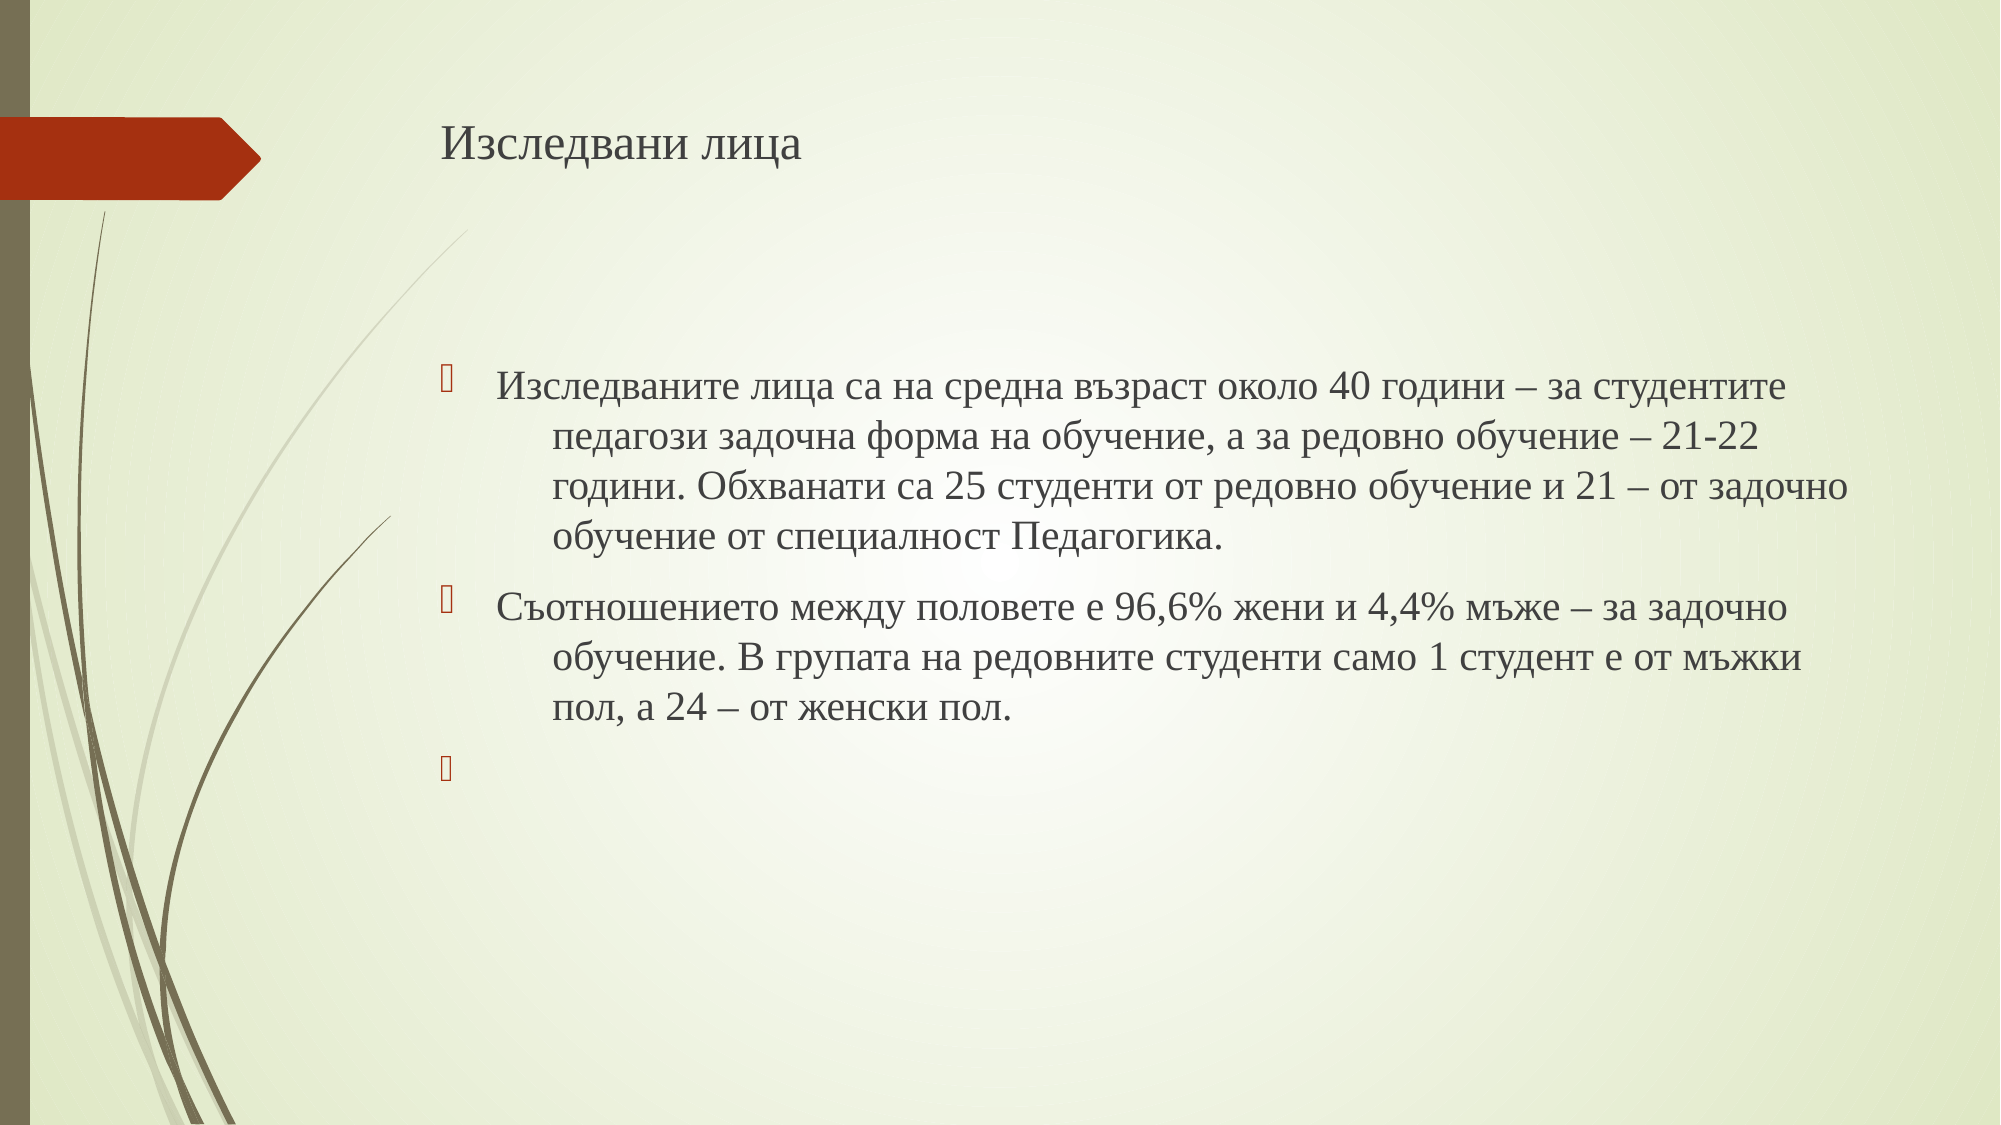

# Изследвани лица
Изследваните лица са на средна възраст около 40 години – за студентите педагози задочна форма на обучение, а за редовно обучение – 21-22 години. Обхванати са 25 студенти от редовно обучение и 21 – от задочно обучение от специалност Педагогика.
Съотношението между половете е 96,6% жени и 4,4% мъже – за задочно обучение. В групата на редовните студенти само 1 студент е от мъжки пол, а 24 – от женски пол.